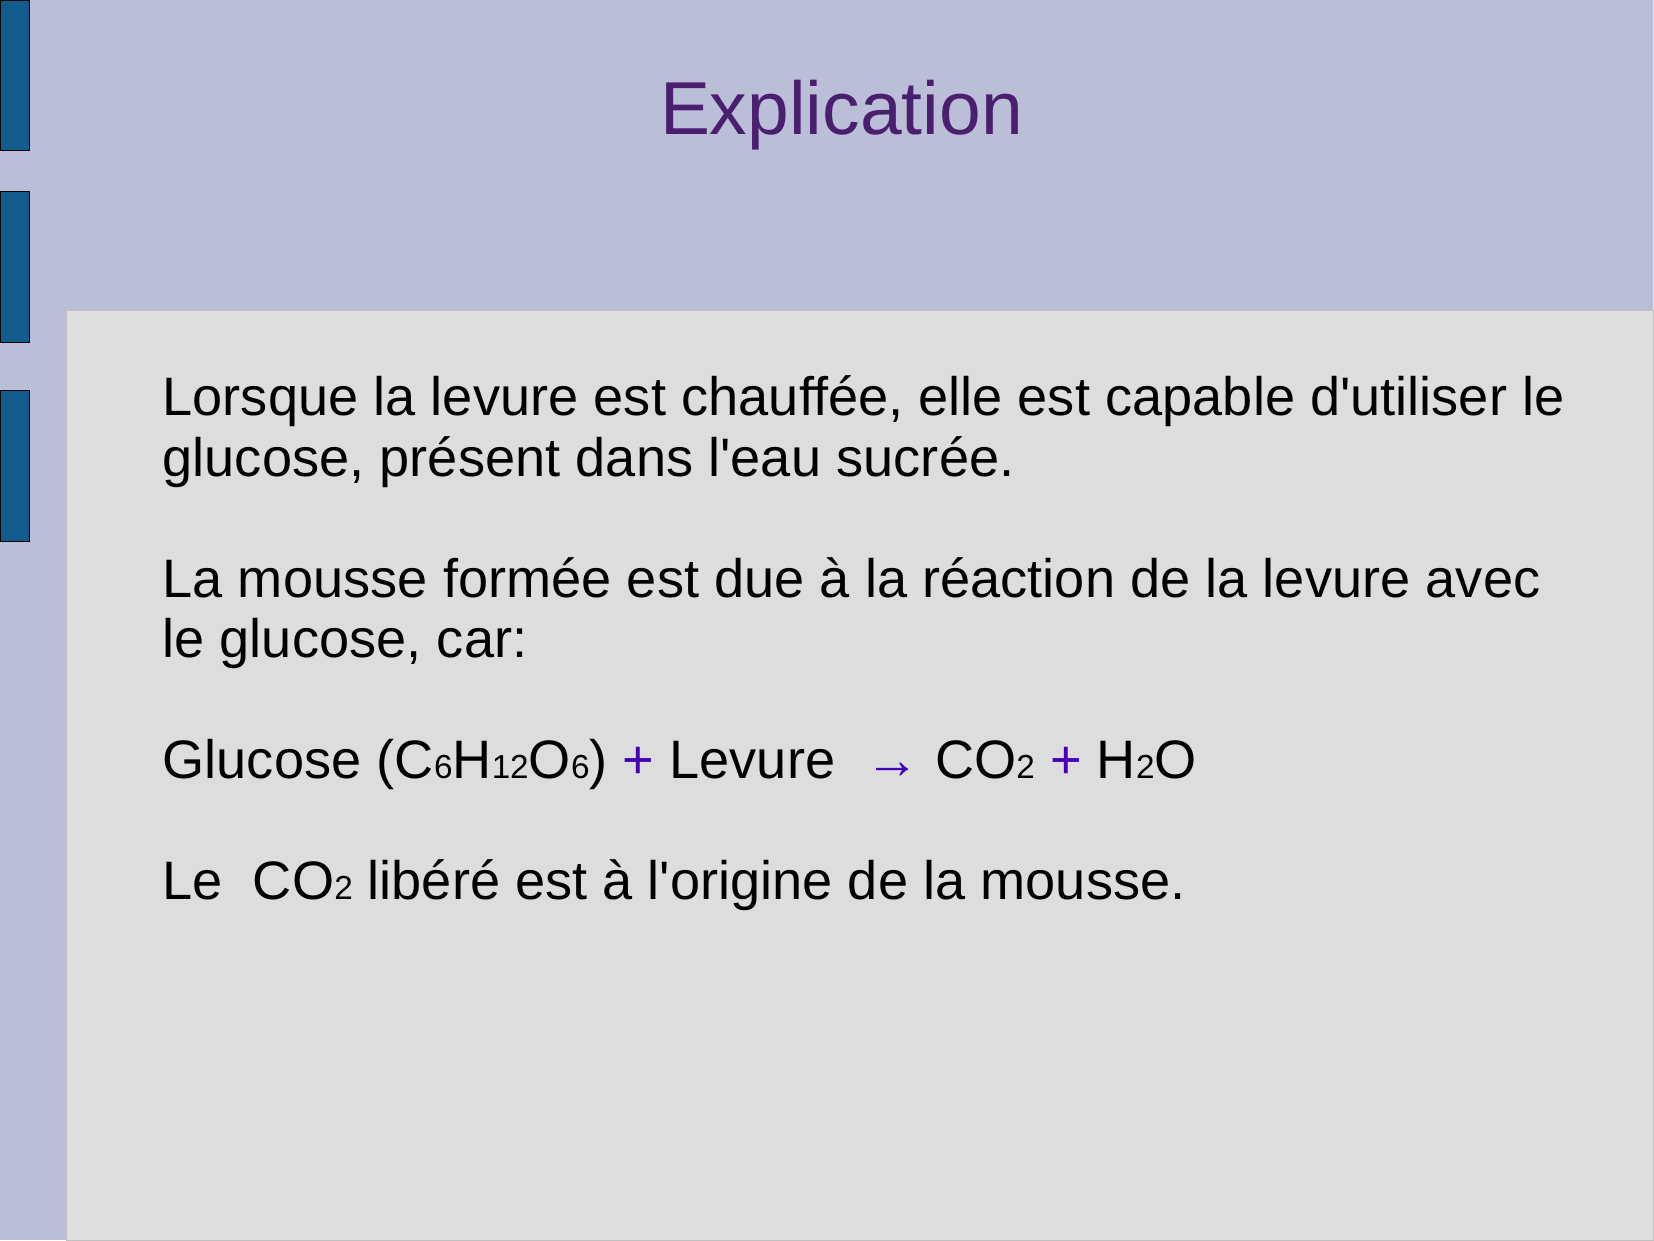

Explication
Lorsque la levure est chauffée, elle est capable d'utiliser le glucose, présent dans l'eau sucrée.
La mousse formée est due à la réaction de la levure avec le glucose, car:
Glucose (C6H12O6) + Levure → CO2 + H2O
Le CO2 libéré est à l'origine de la mousse.